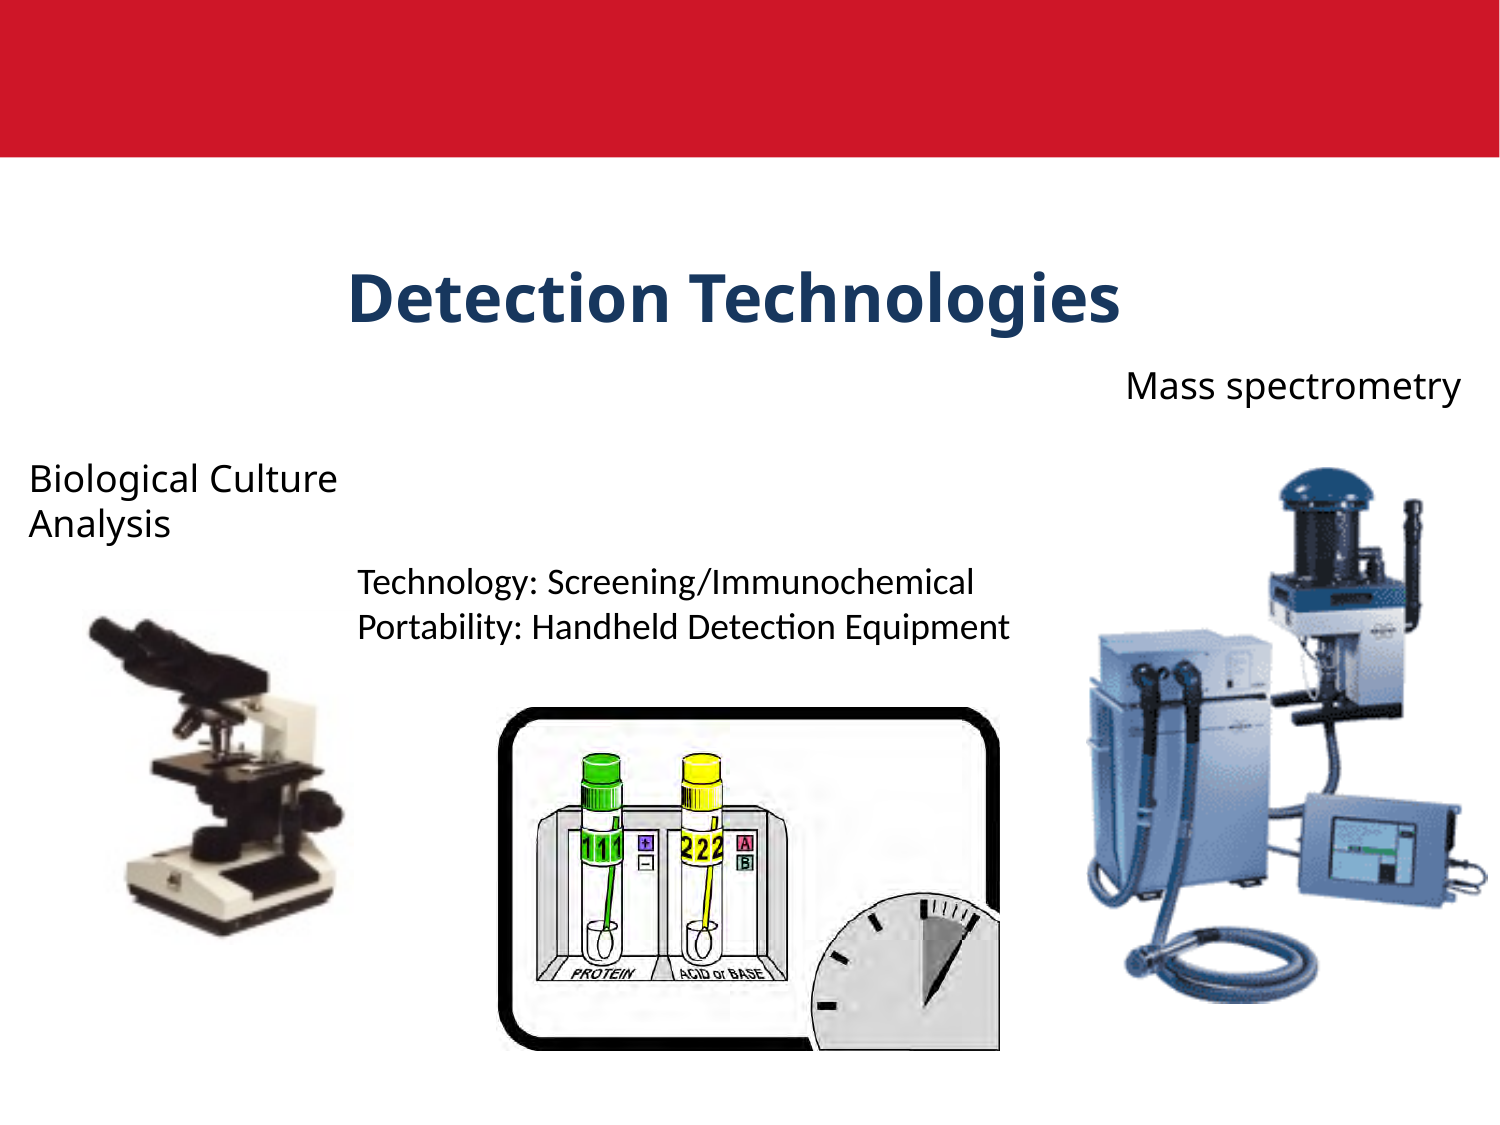

Detection Technologies
Mass spectrometry
Biological Culture Analysis
Technology: Screening/Immunochemical Portability: Handheld Detection Equipment
DATE